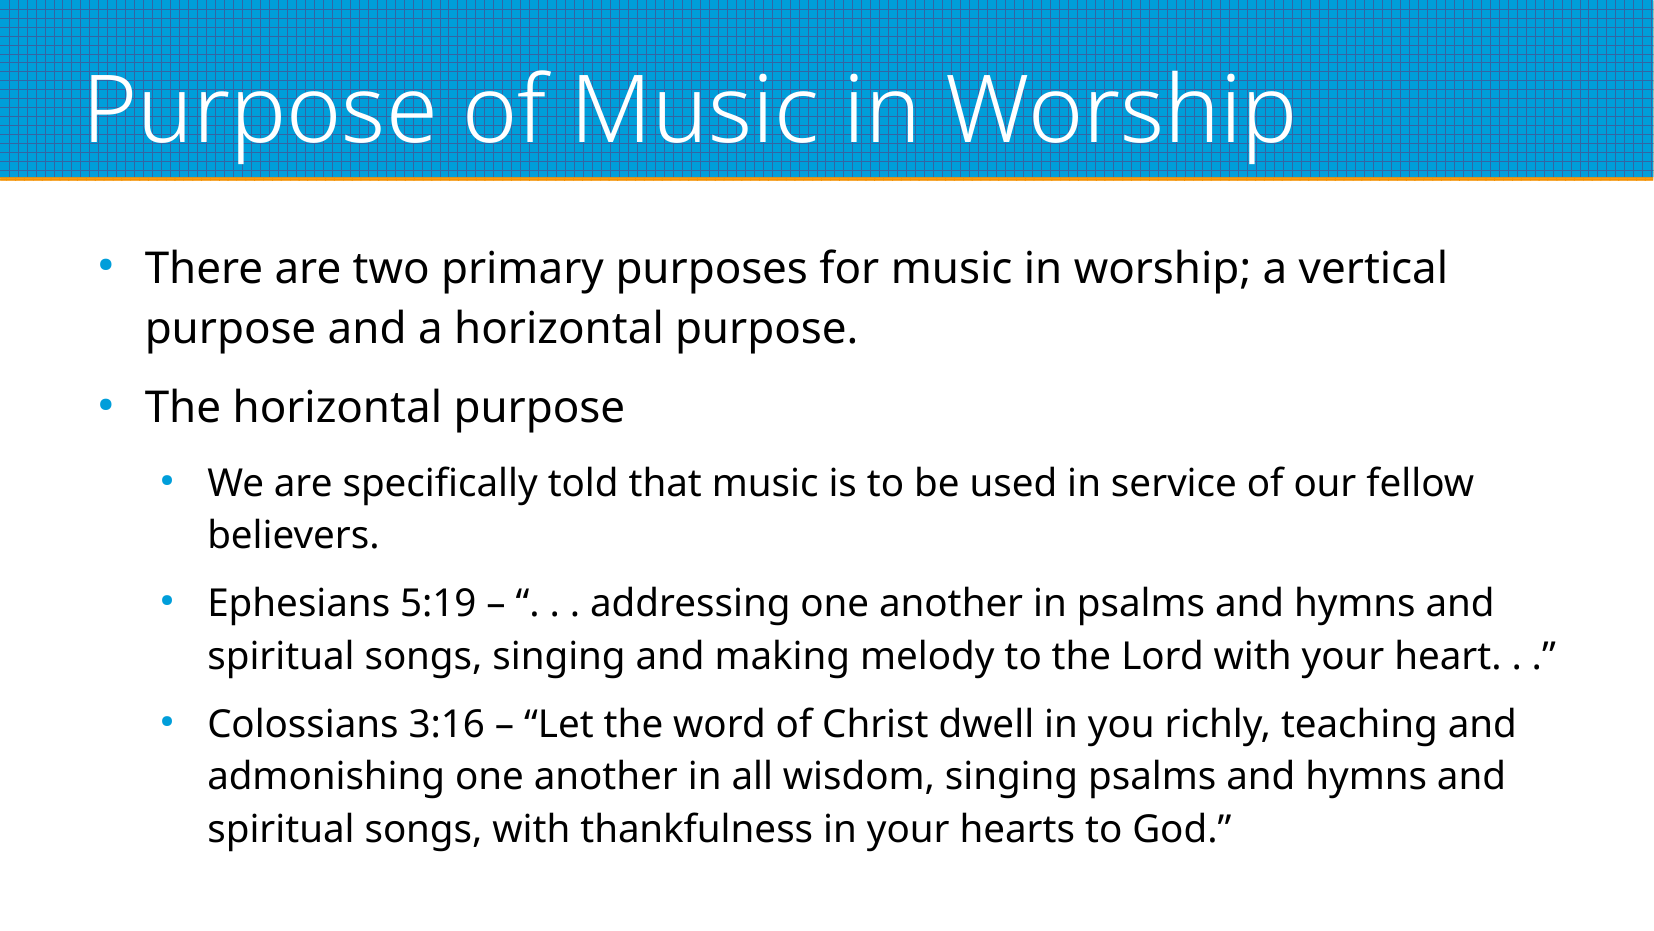

# Purpose of Music in Worship
There are two primary purposes for music in worship; a vertical purpose and a horizontal purpose.
The horizontal purpose
We are specifically told that music is to be used in service of our fellow believers.
Ephesians 5:19 – “. . . addressing one another in psalms and hymns and spiritual songs, singing and making melody to the Lord with your heart. . .”
Colossians 3:16 – “Let the word of Christ dwell in you richly, teaching and admonishing one another in all wisdom, singing psalms and hymns and spiritual songs, with thankfulness in your hearts to God.”